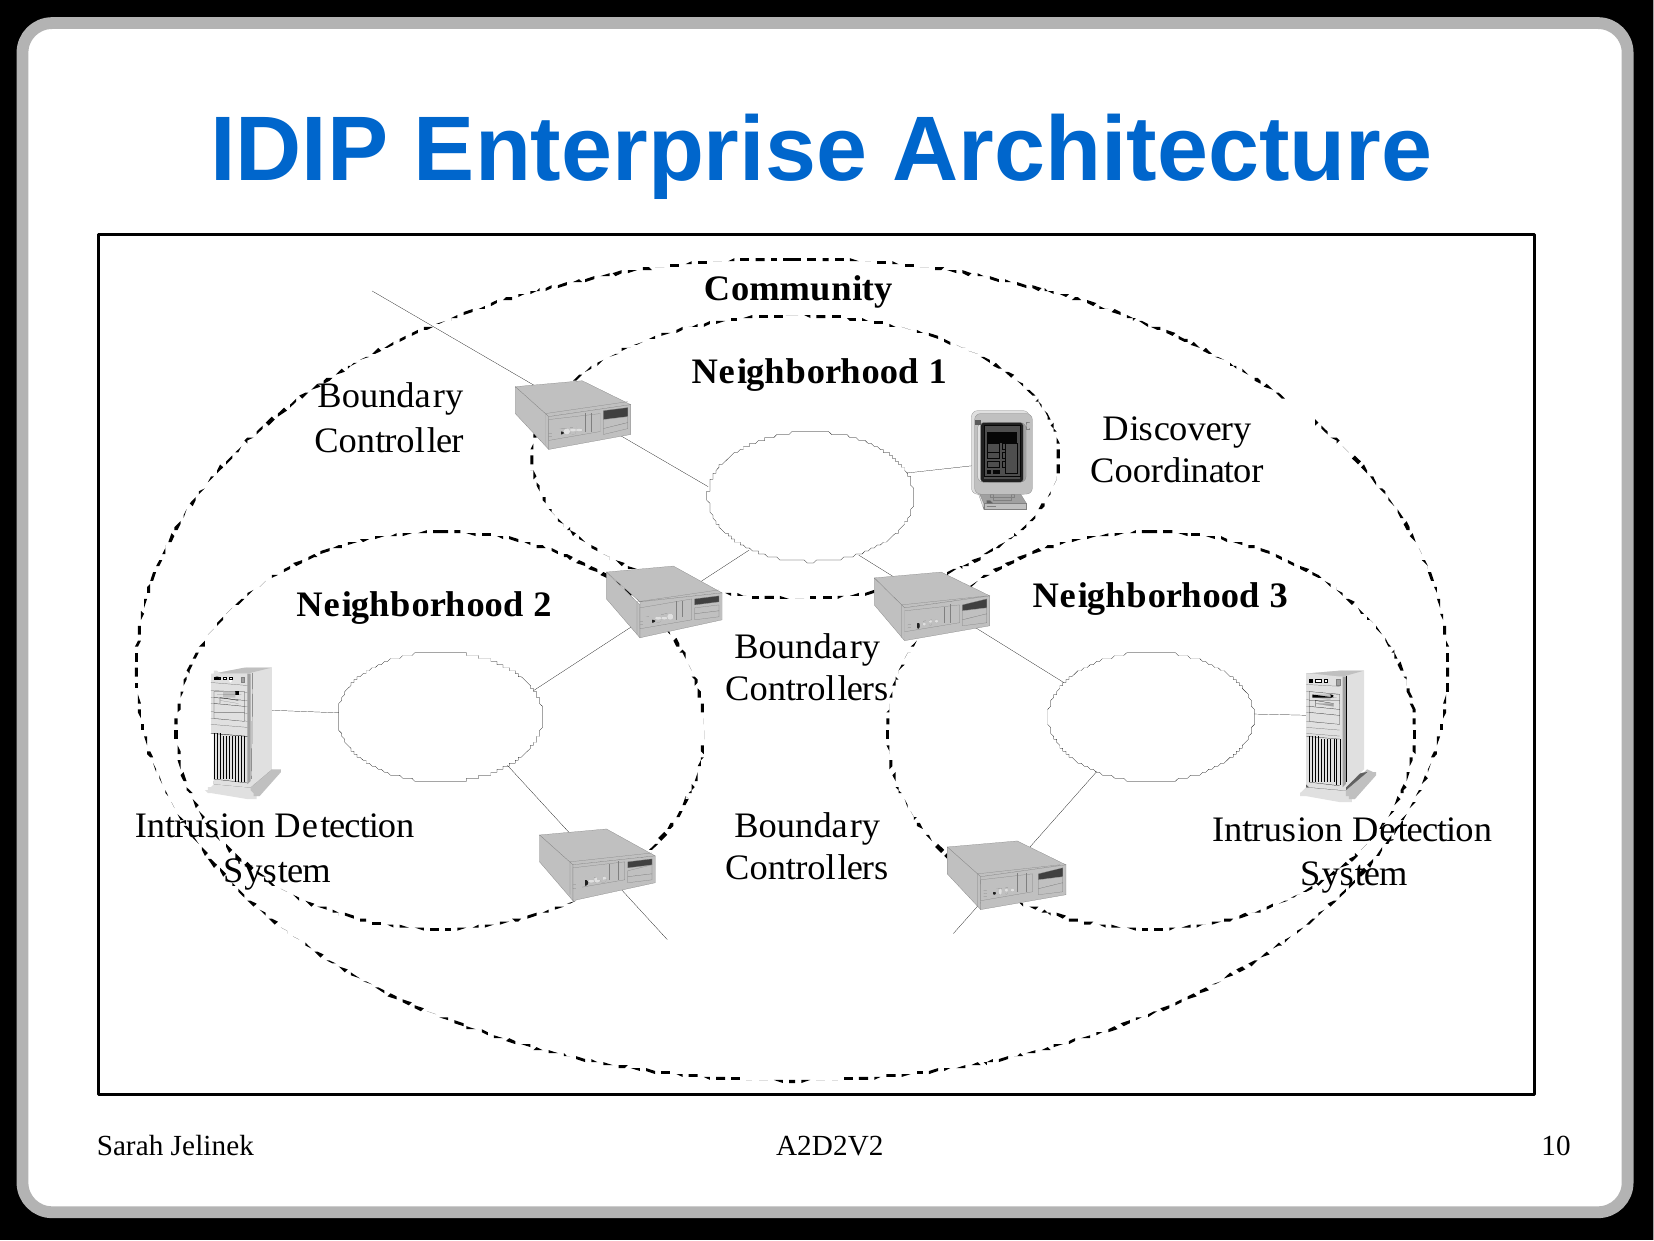

# IDIP Enterprise Architecture
Sarah Jelinek A2D2V2
10